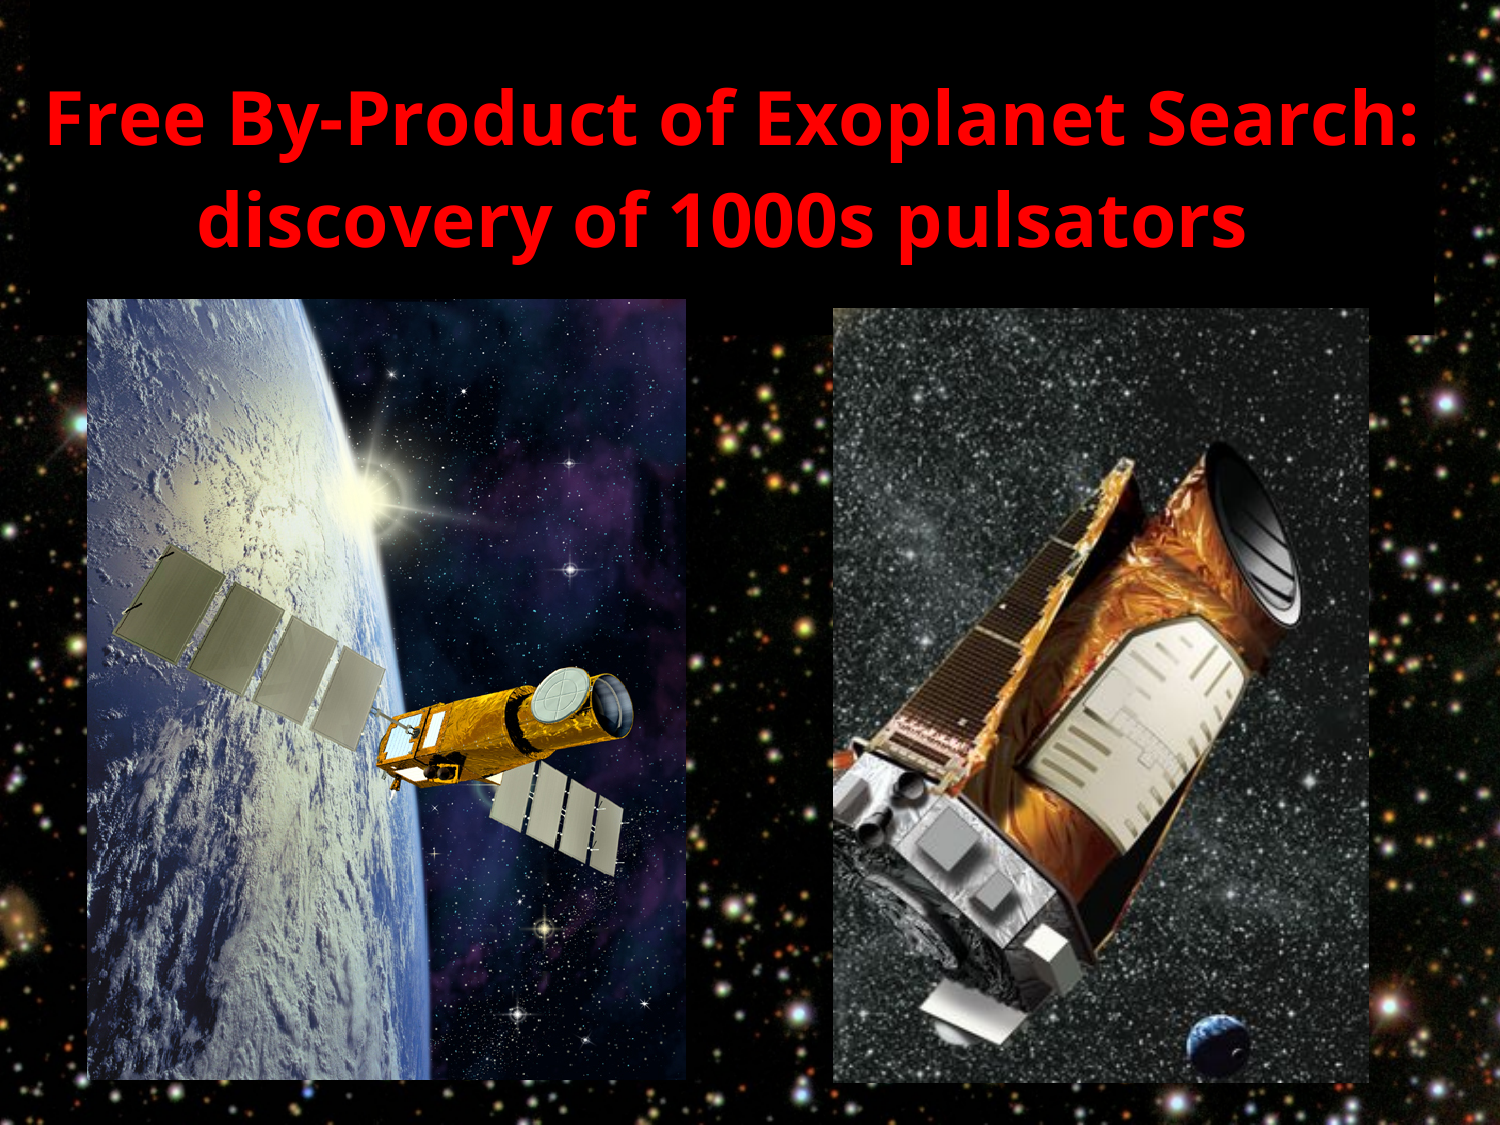

# Free By-Product of Exoplanet Search: discovery of 1000s pulsators